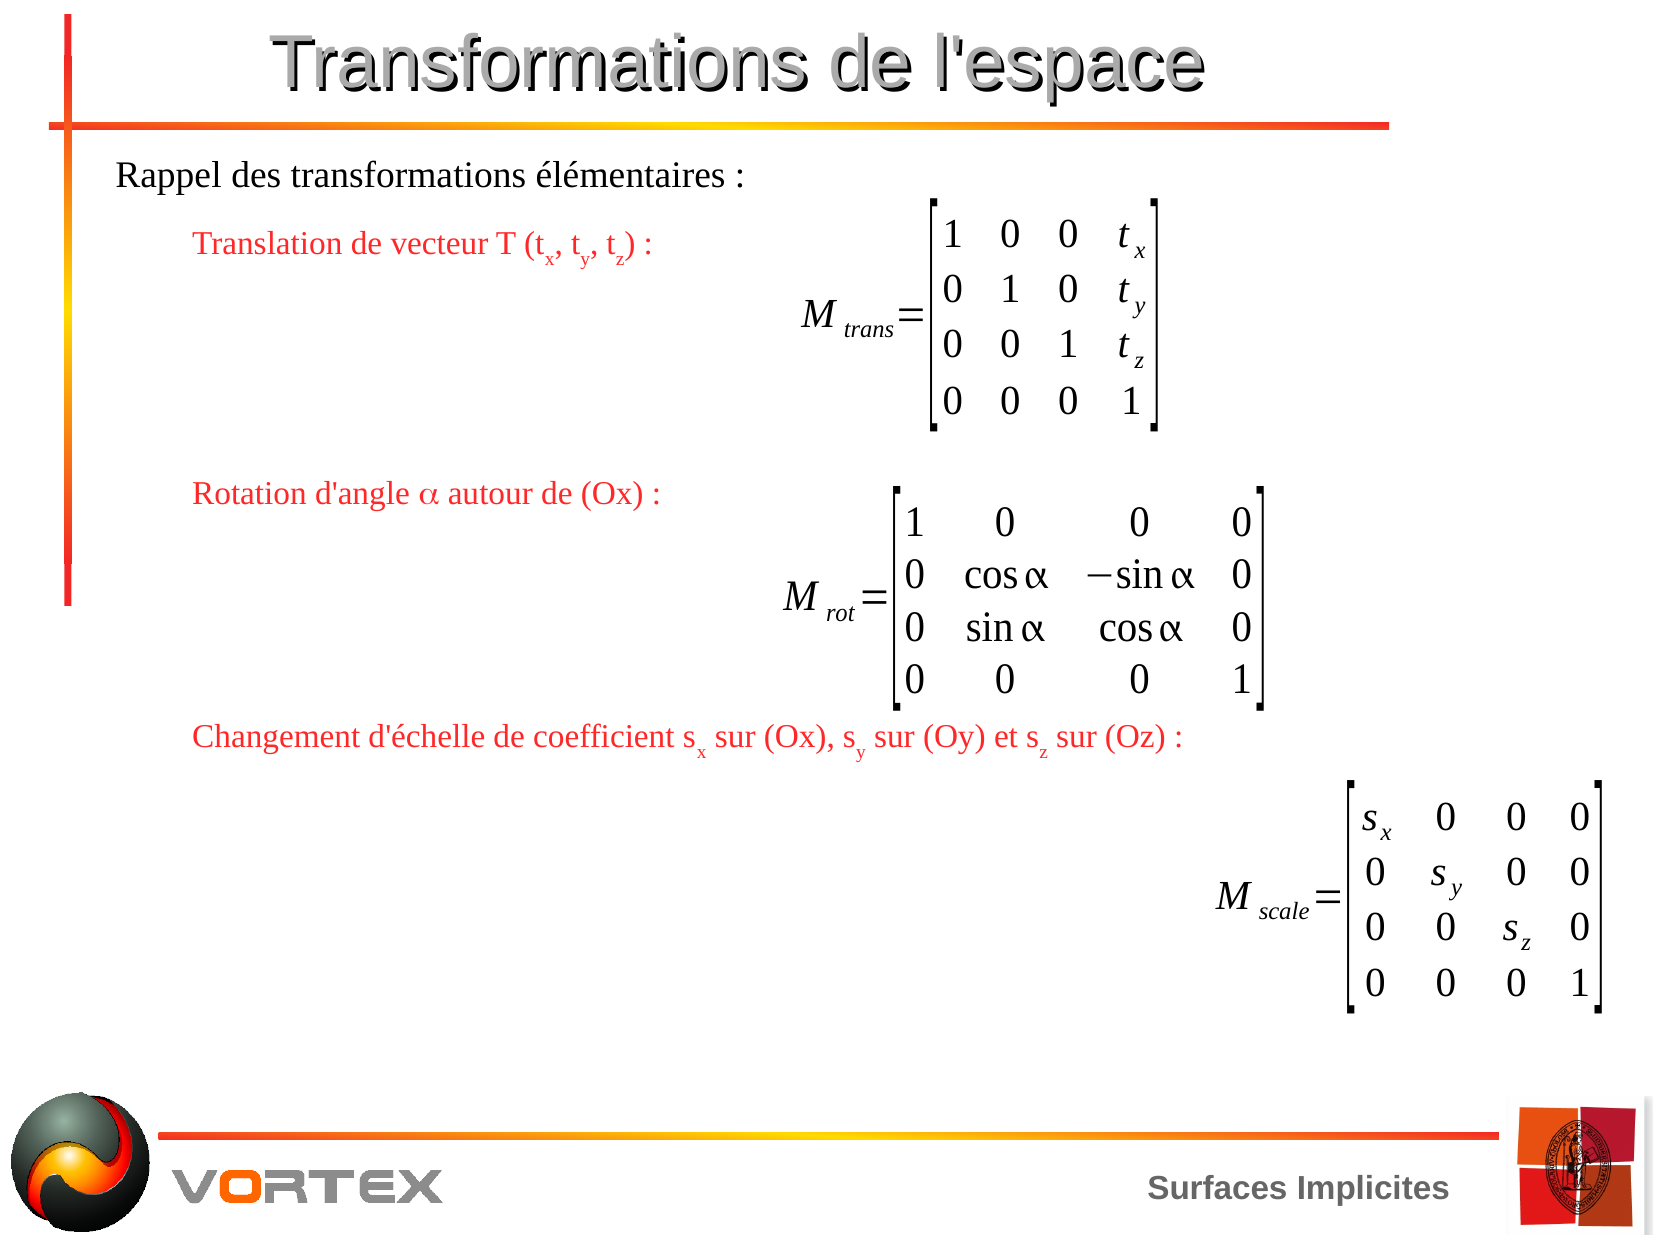

# Transformations de l'espace
Rappel des transformations élémentaires :
Translation de vecteur T (tx, ty, tz) :
Rotation d'angle  autour de (Ox) :
Changement d'échelle de coefficient sx sur (Ox), sy sur (Oy) et sz sur (Oz) :